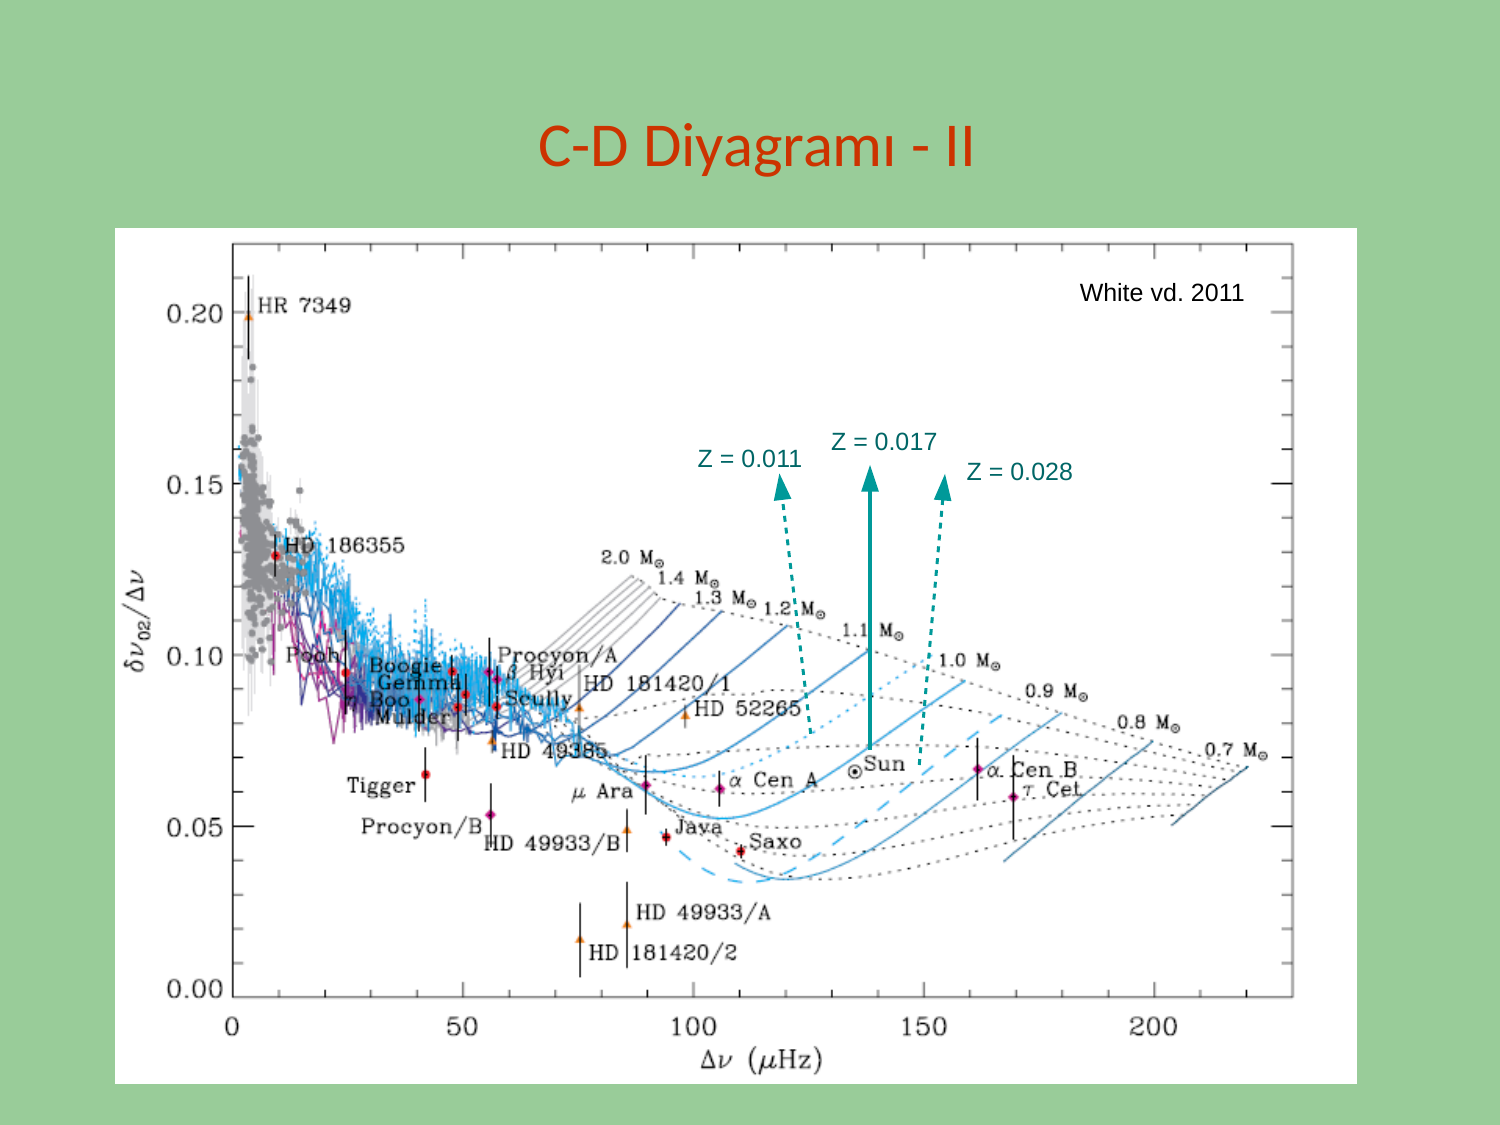

# C-D Diyagramı - II
White vd. 2011
Z = 0.017
Z = 0.011
Z = 0.028